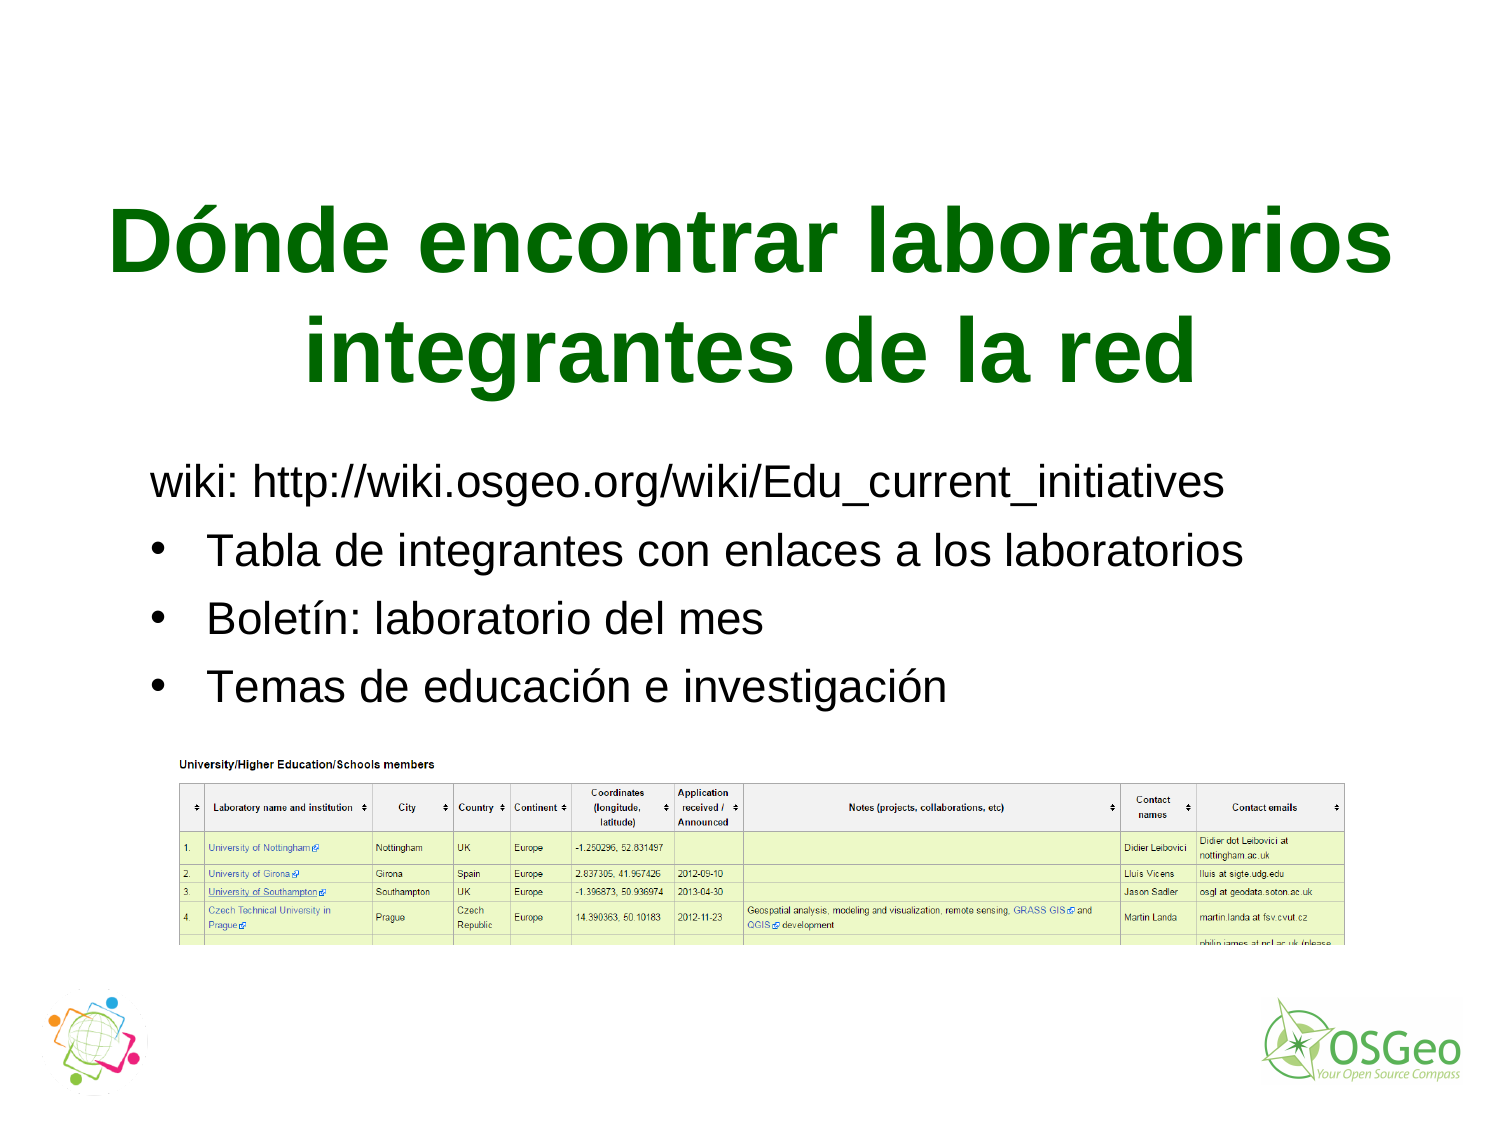

# Dónde encontrar laboratorios integrantes de la red
wiki: http://wiki.osgeo.org/wiki/Edu_current_initiatives
Tabla de integrantes con enlaces a los laboratorios
Boletín: laboratorio del mes
Temas de educación e investigación